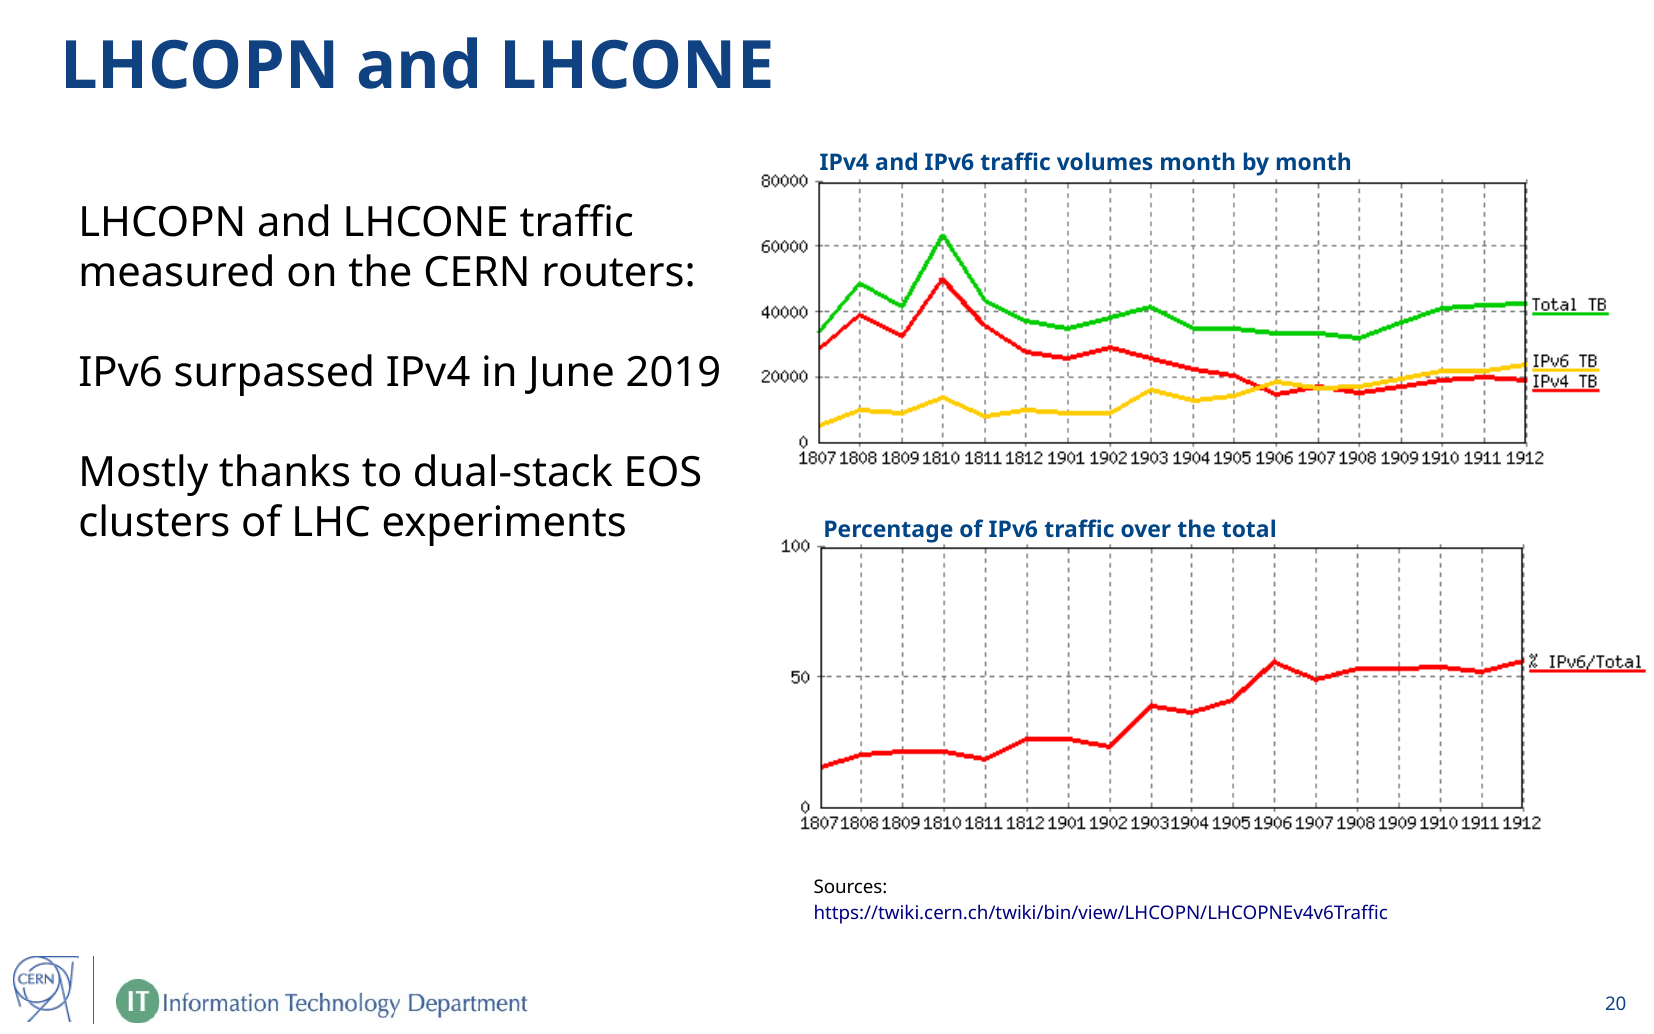

# LHCOPN and LHCONE
 IPv4 and IPv6 traffic volumes month by month
LHCOPN and LHCONE traffic measured on the CERN routers:
IPv6 surpassed IPv4 in June 2019
Mostly thanks to dual-stack EOS clusters of LHC experiments
 Percentage of IPv6 traffic over the total
Sources:
https://twiki.cern.ch/twiki/bin/view/LHCOPN/LHCOPNEv4v6Traffic